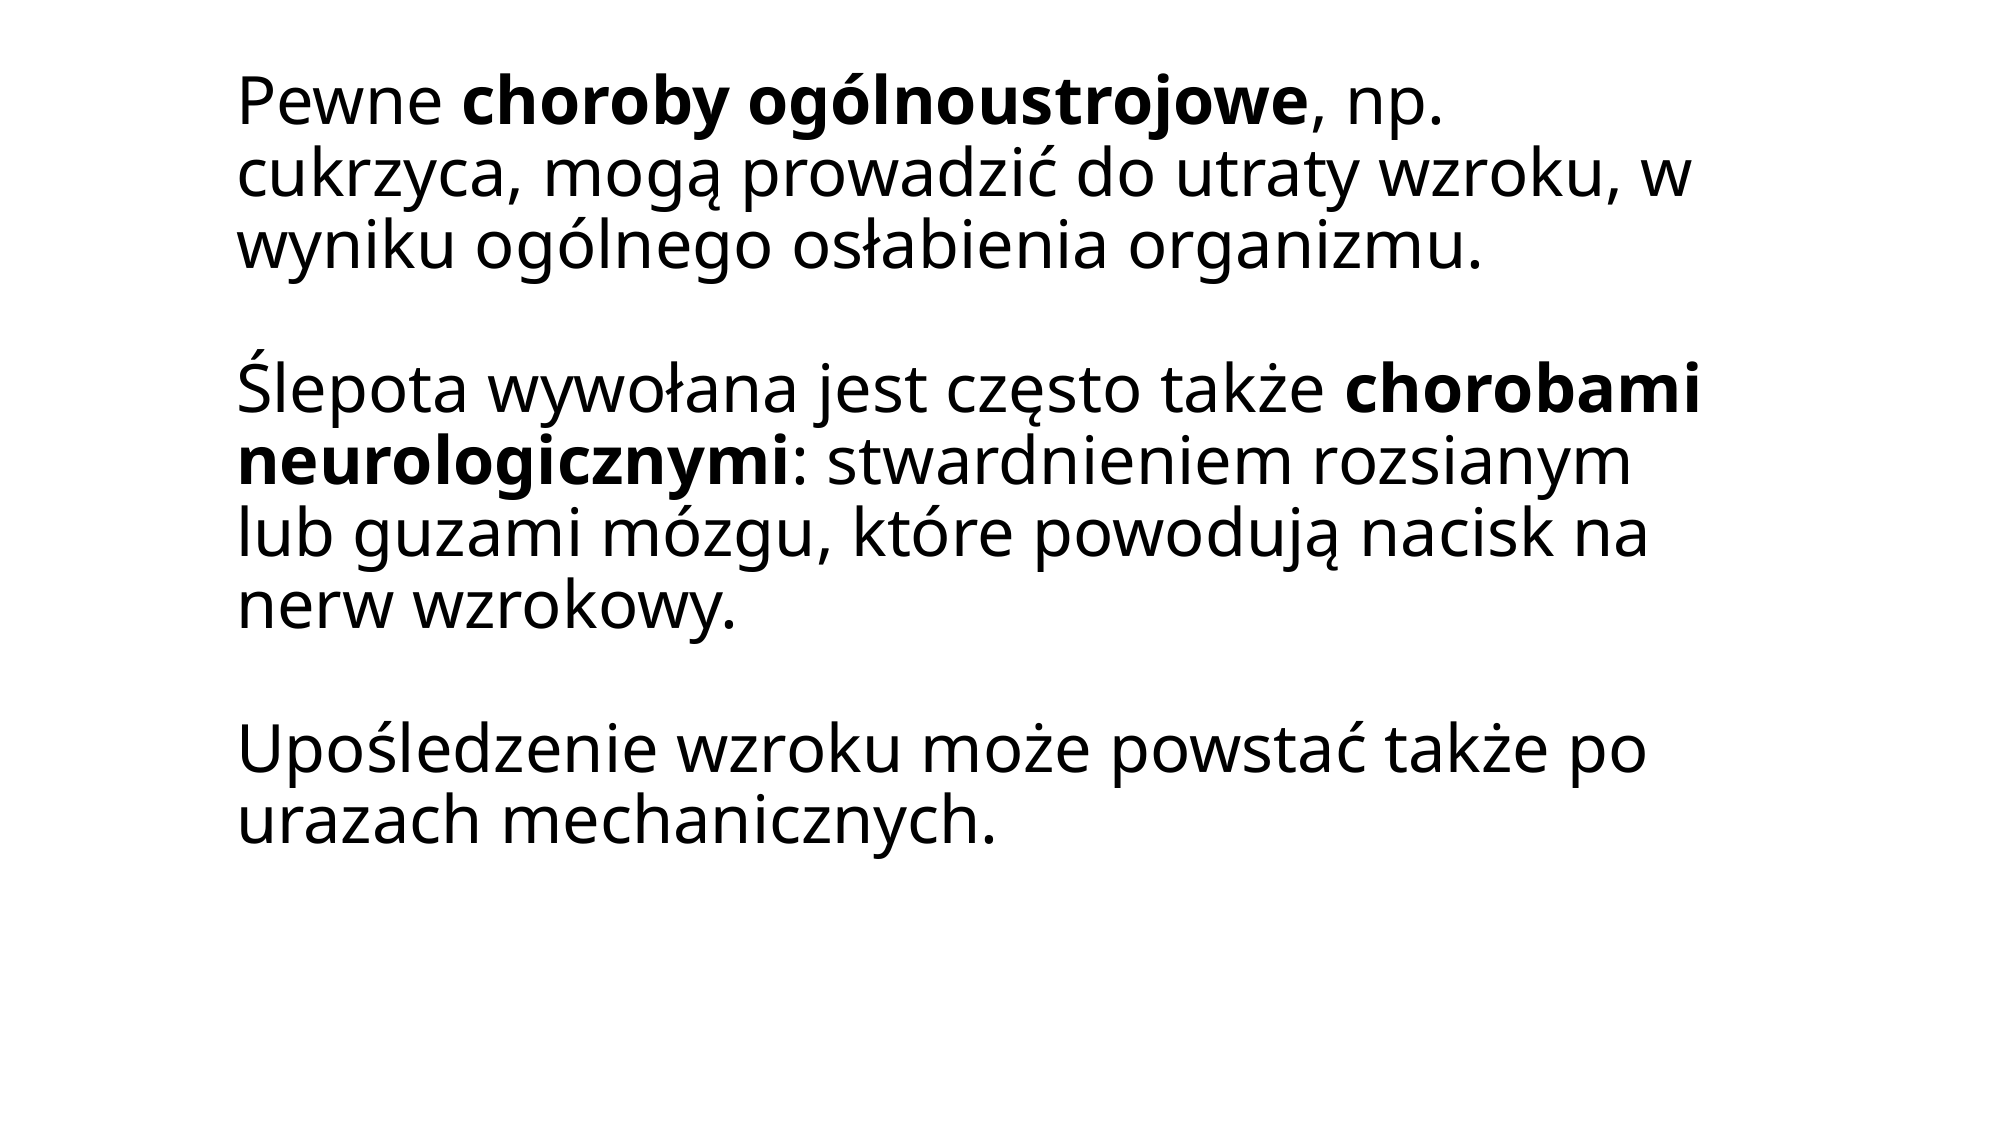

# Pewne choroby ogólnoustrojowe, np. cukrzyca, mogą prowadzić do utraty wzroku, w wyniku ogólnego osłabienia organizmu. Ślepota wywołana jest często także chorobami neurologicznymi: stwardnieniem rozsianym lub guzami mózgu, które powodują nacisk na nerw wzrokowy. Upośledzenie wzroku może powstać także po urazach mechanicznych.